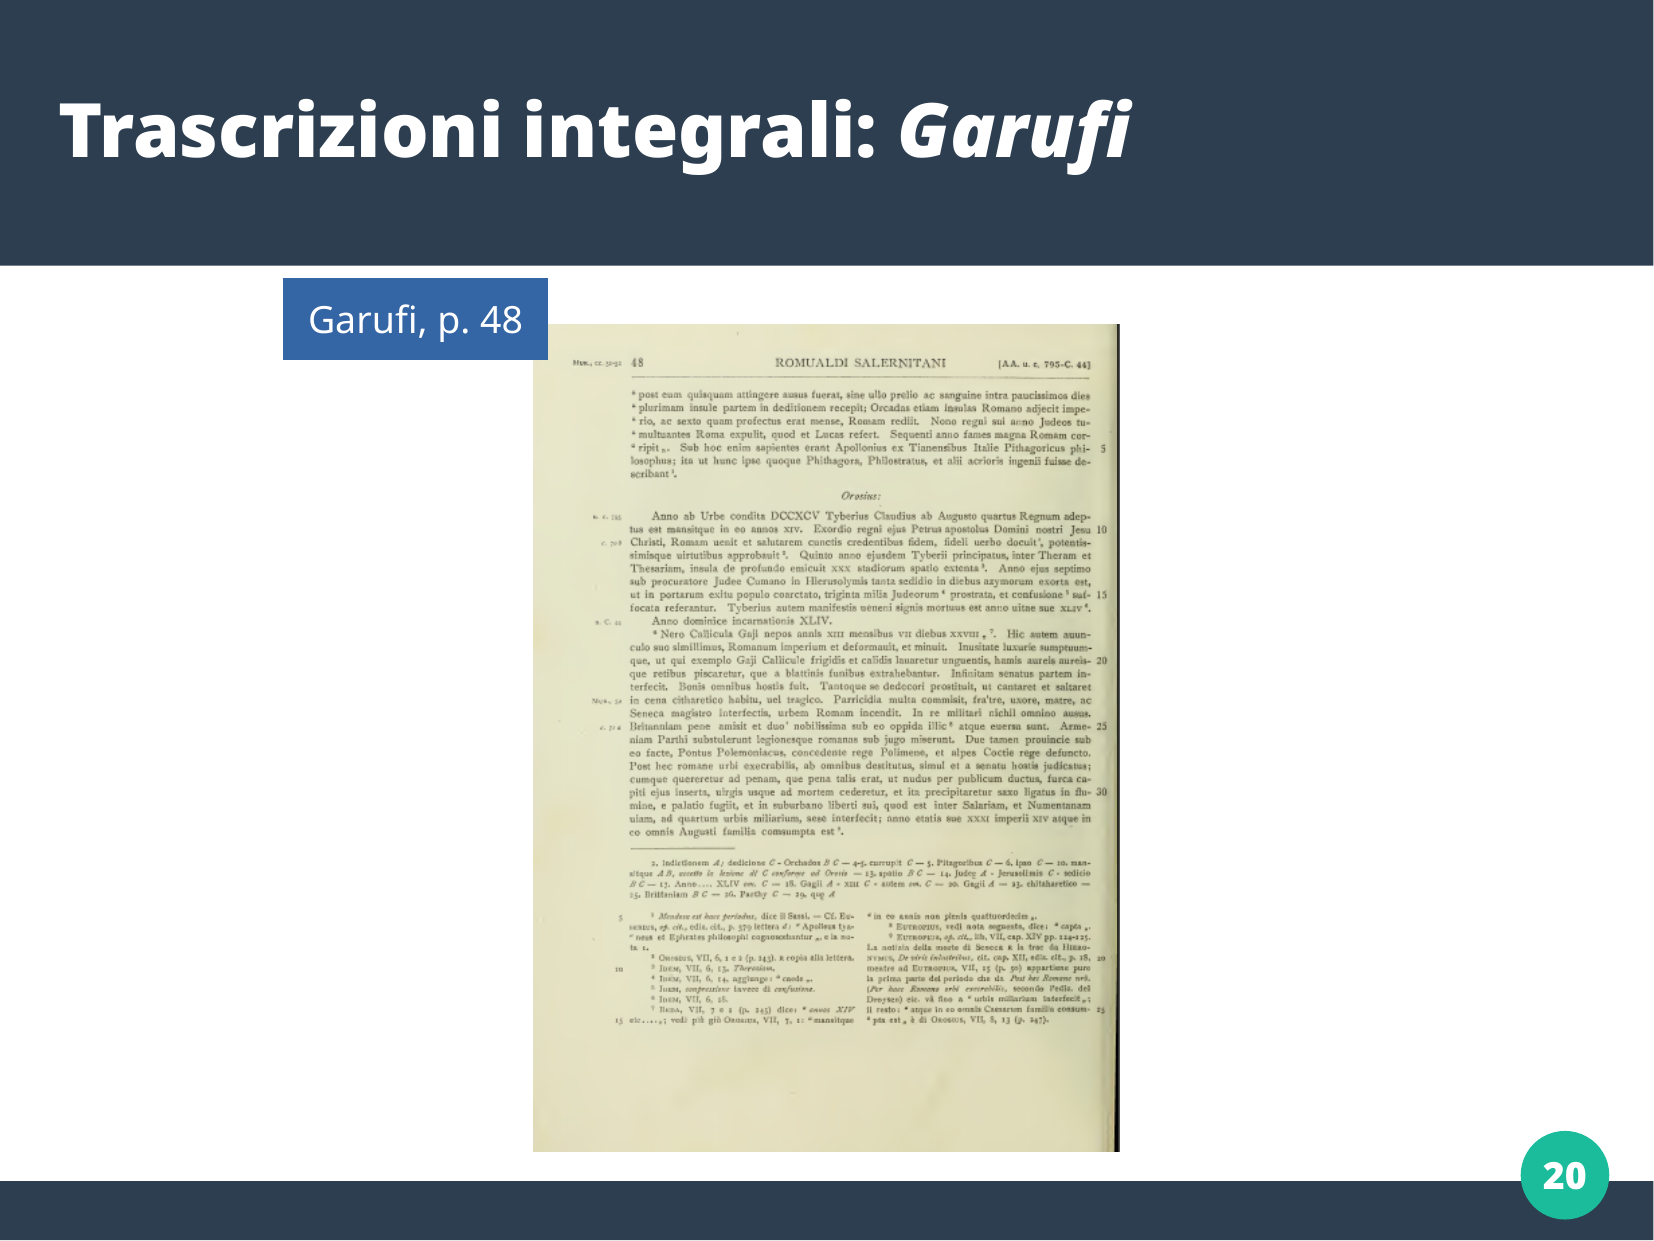

# Trascrizioni integrali: Garufi
Garufi, p. 48
20